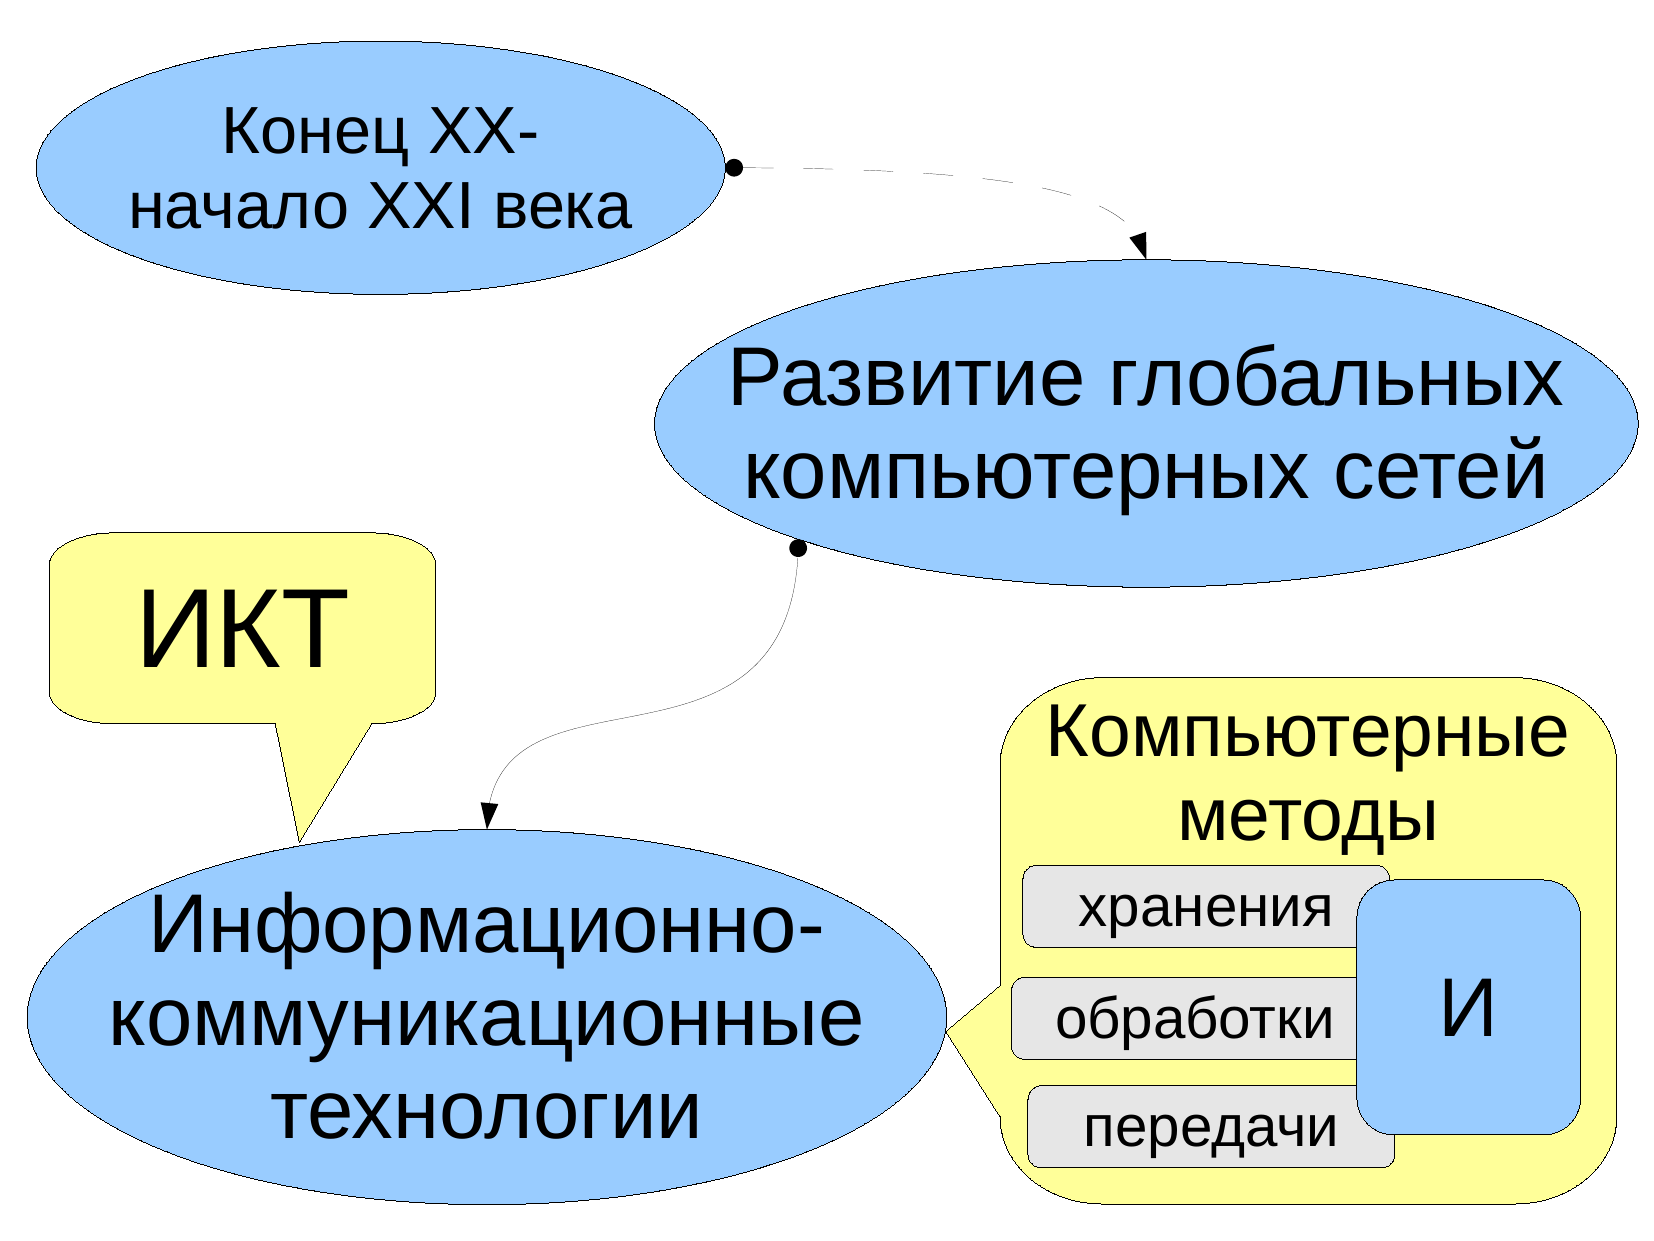

Конец XX-
начало XXI века
Развитие глобальных
компьютерных сетей
ИКТ
Компьютерные
методы
Информационно-
коммуникационные
технологии
хранения
И
обработки
передачи